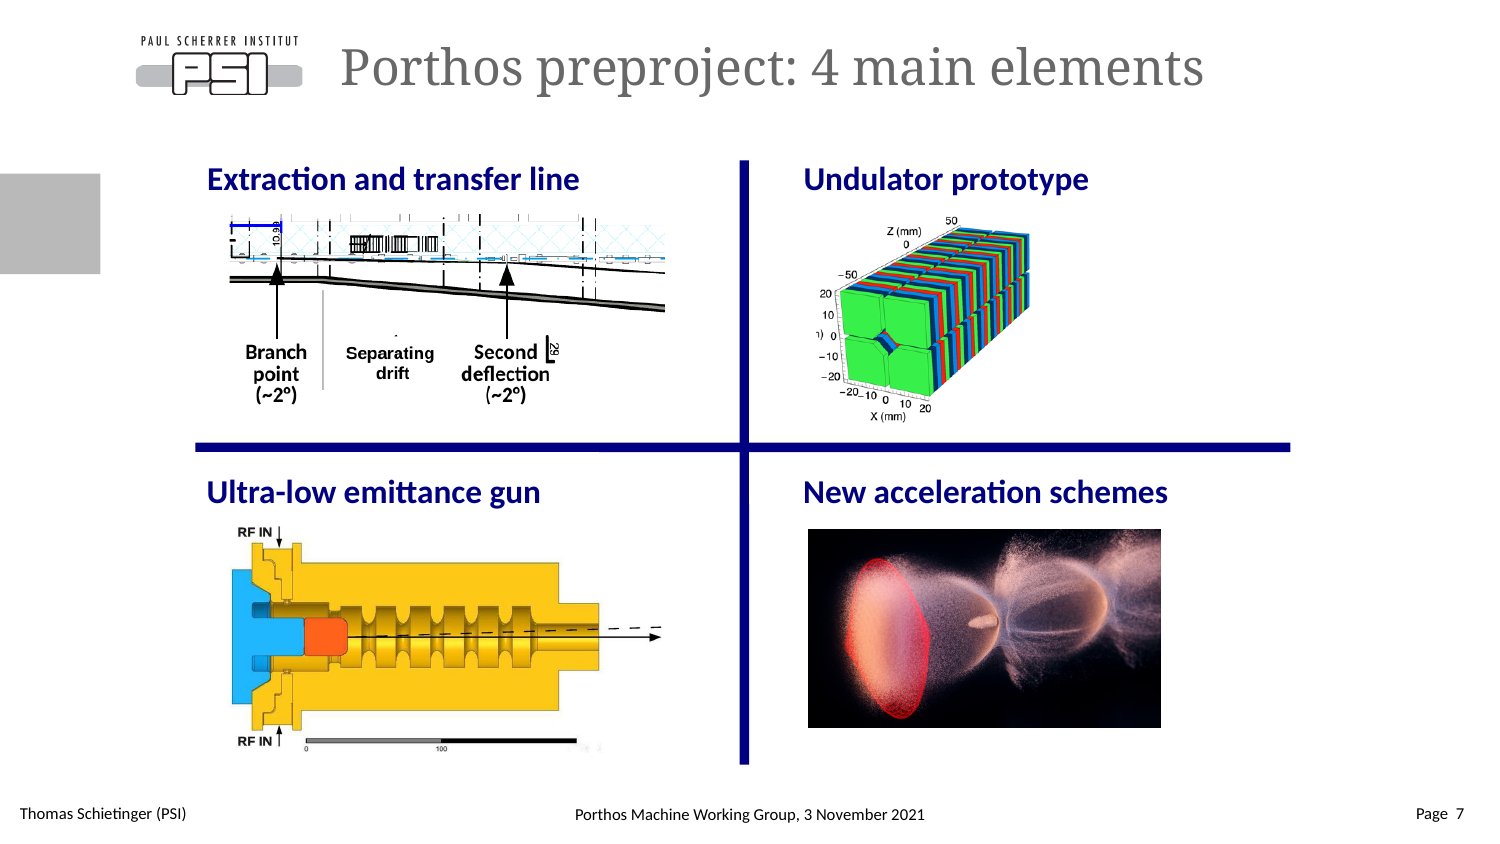

# Porthos preproject: 4 main elements
Extraction and transfer line
Undulator prototype
Ultra-low emittance gun
New acceleration schemes